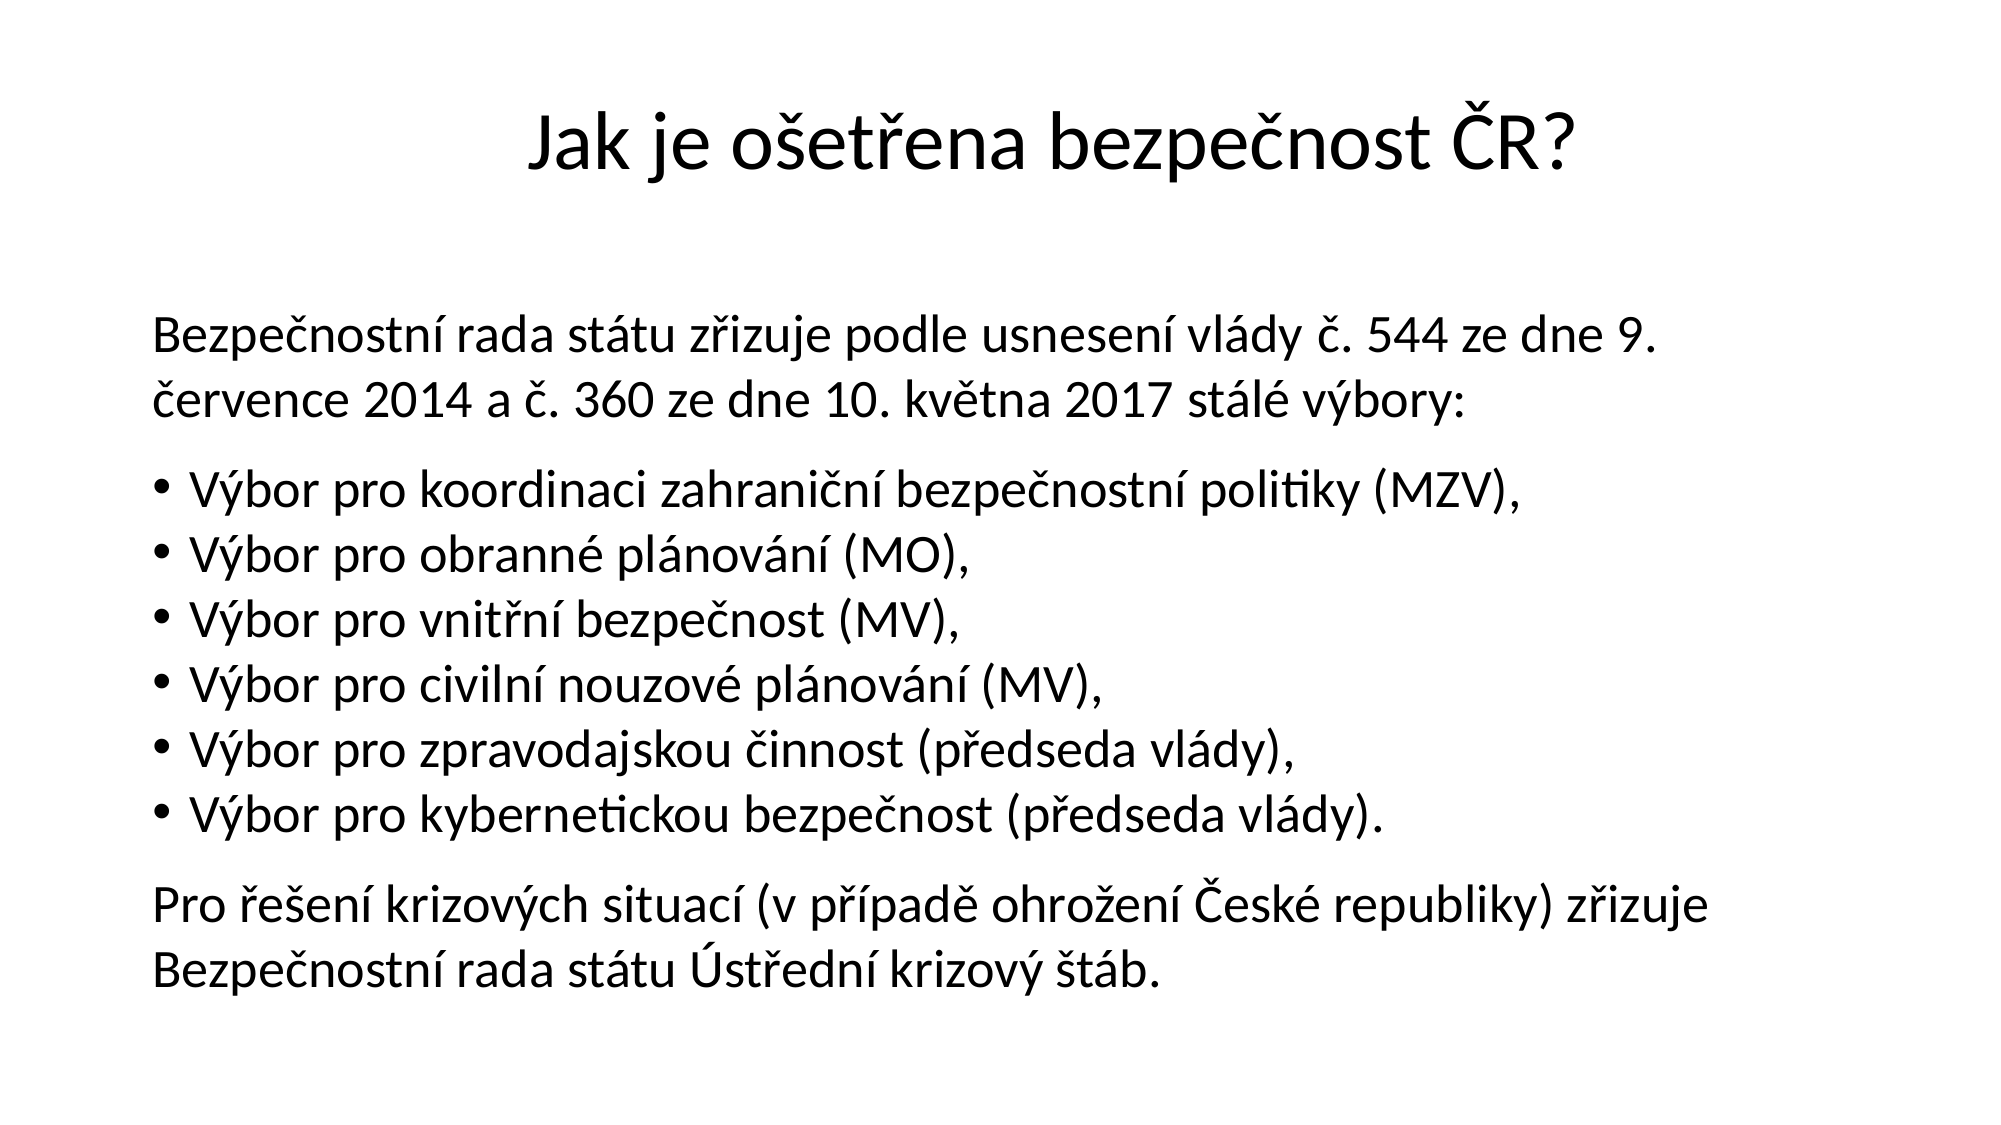

# Jak je ošetřena bezpečnost ČR?
Bezpečnostní rada státu zřizuje podle usnesení vlády č. 544 ze dne 9. července 2014 a č. 360 ze dne 10. května 2017 stálé výbory:
Výbor pro koordinaci zahraniční bezpečnostní politiky (MZV),
Výbor pro obranné plánování (MO),
Výbor pro vnitřní bezpečnost (MV),
Výbor pro civilní nouzové plánování (MV),
Výbor pro zpravodajskou činnost (předseda vlády),
Výbor pro kybernetickou bezpečnost (předseda vlády).
Pro řešení krizových situací (v případě ohrožení České republiky) zřizuje Bezpečnostní rada státu Ústřední krizový štáb.